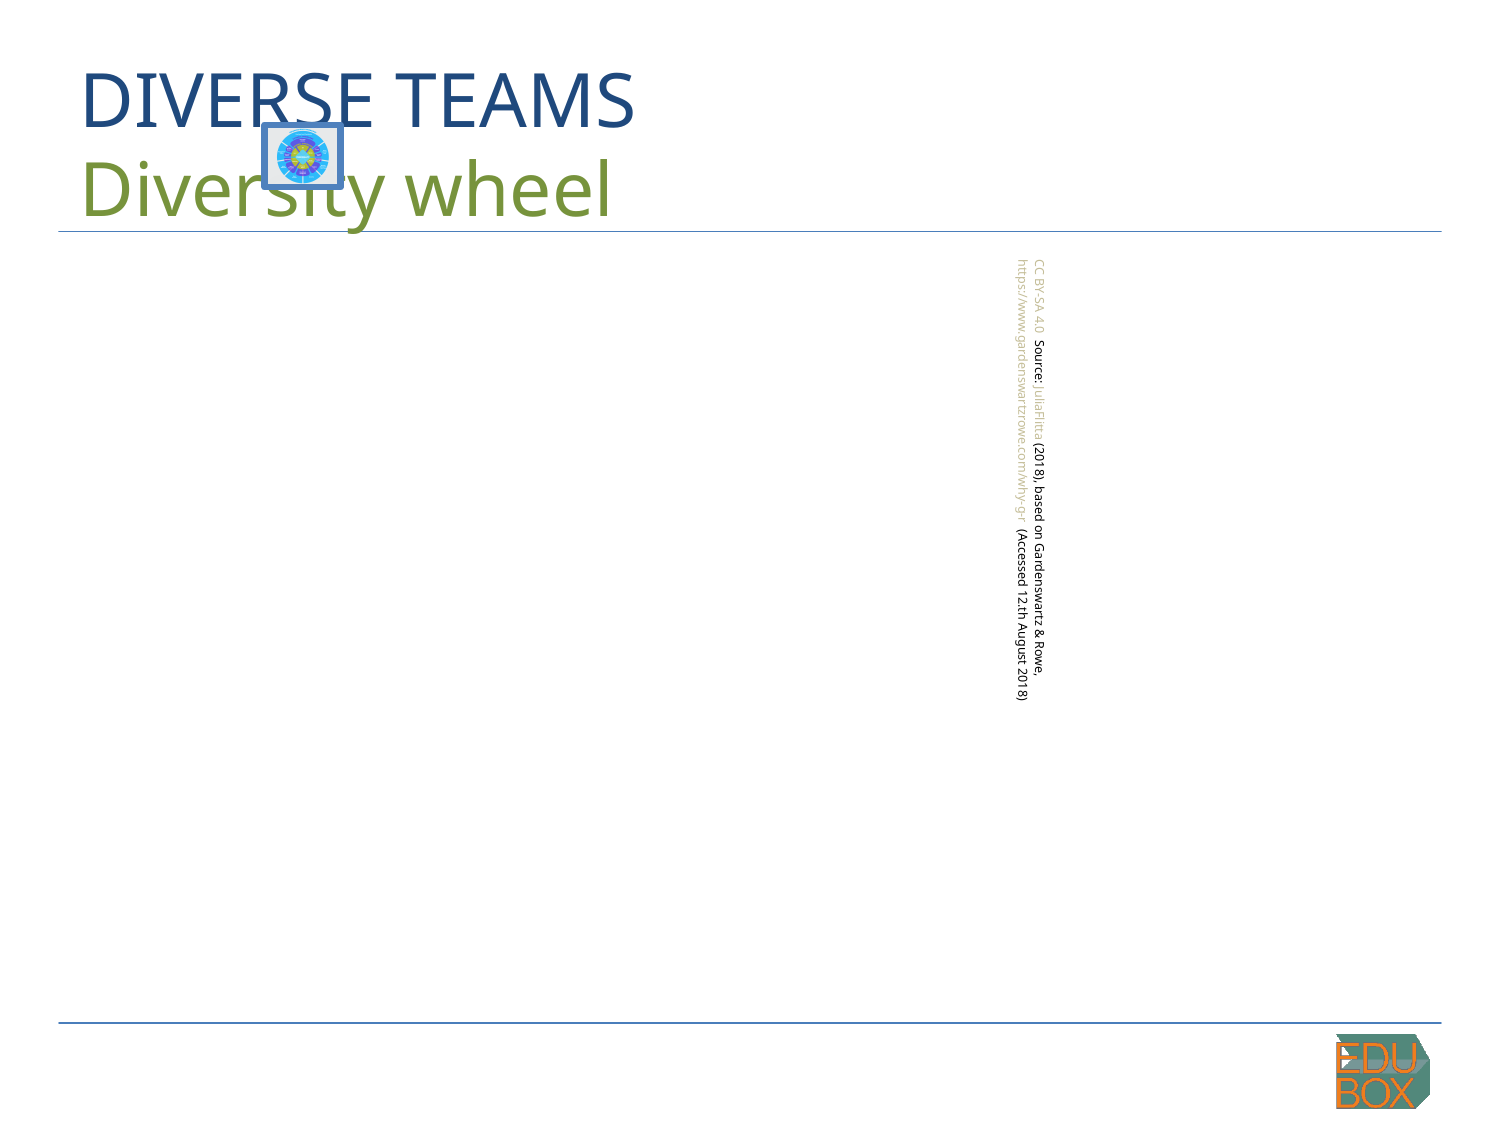

DIVERSE TEAMS
Diversity wheel
CC BY-SA 4.0 Source: JuliaFlitta (2018), based on Gardenswartz & Rowe,
https://www.gardenswartzrowe.com/why-g-r (Accessed 12.th August 2018)